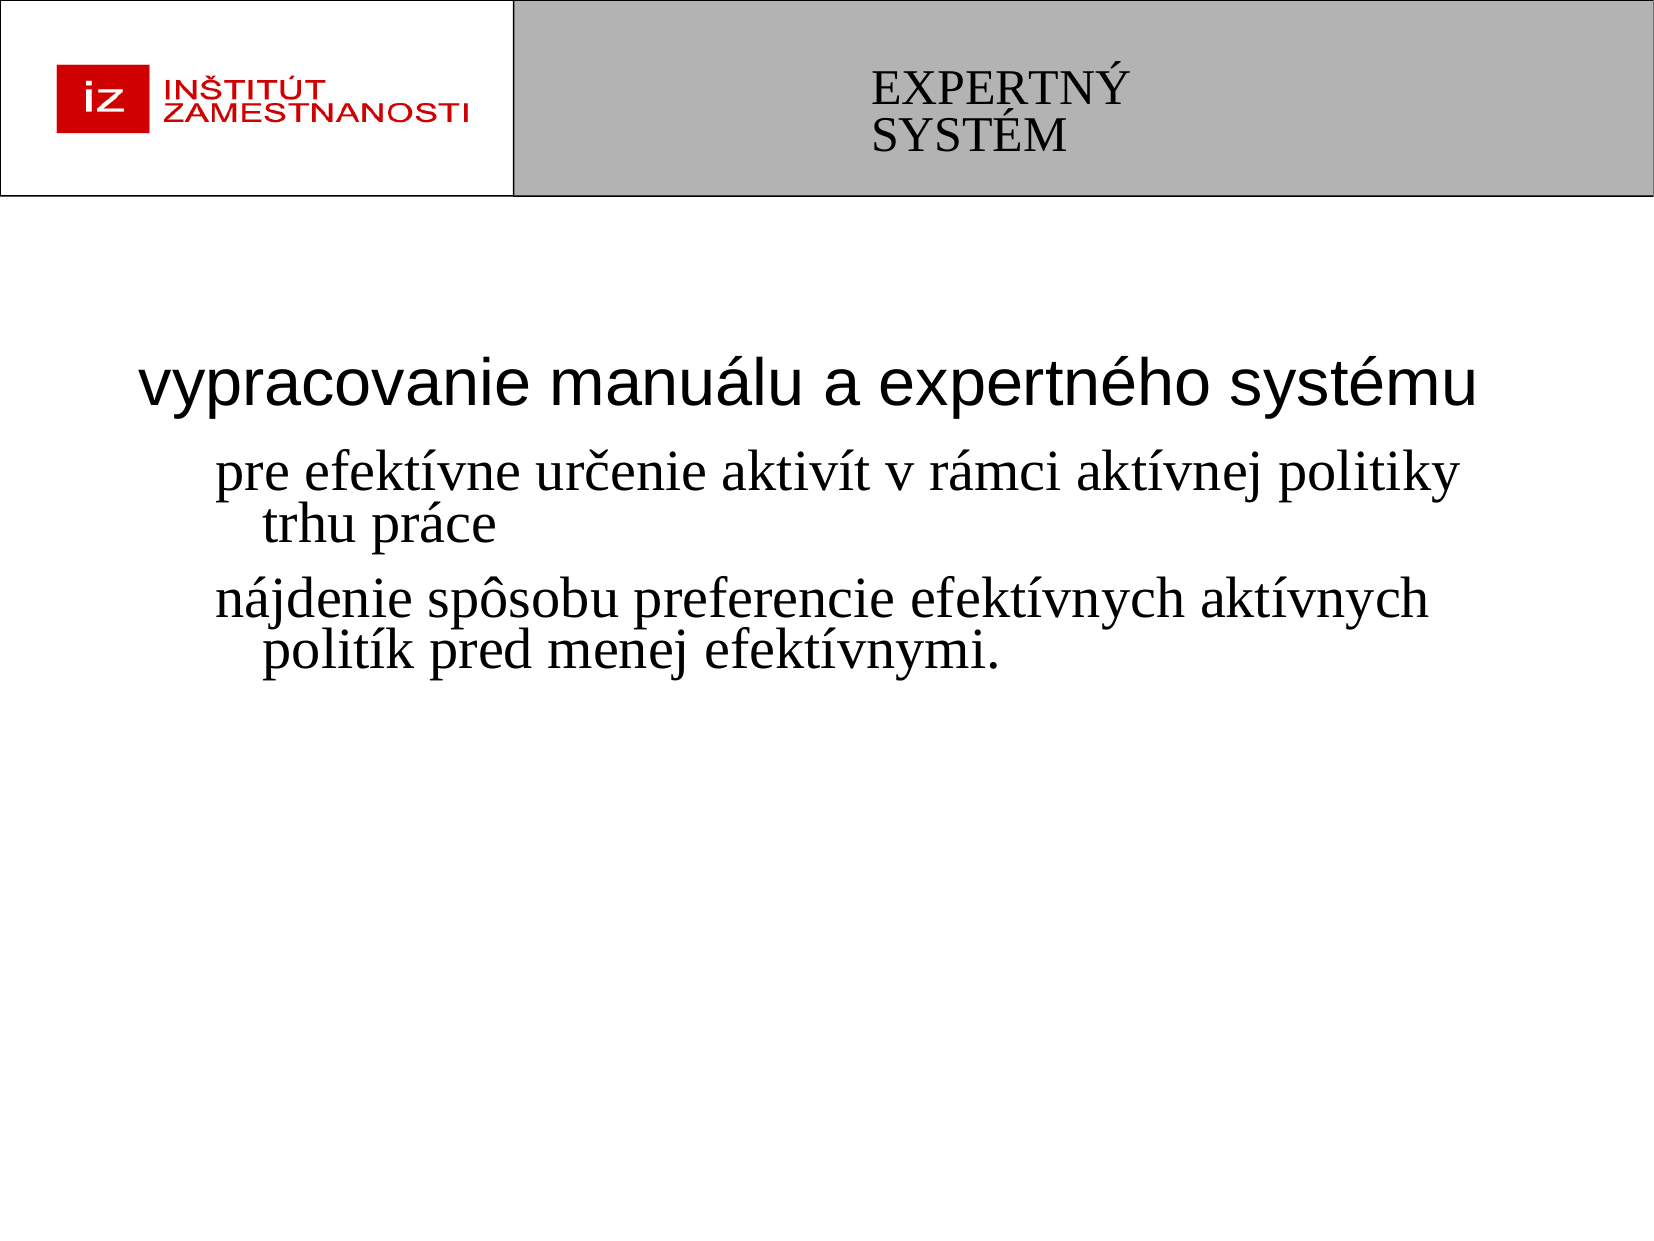

EXPERTNÝ SYSTÉM
# vypracovanie manuálu a expertného systému
pre efektívne určenie aktivít v rámci aktívnej politiky trhu práce
nájdenie spôsobu preferencie efektívnych aktívnych politík pred menej efektívnymi.